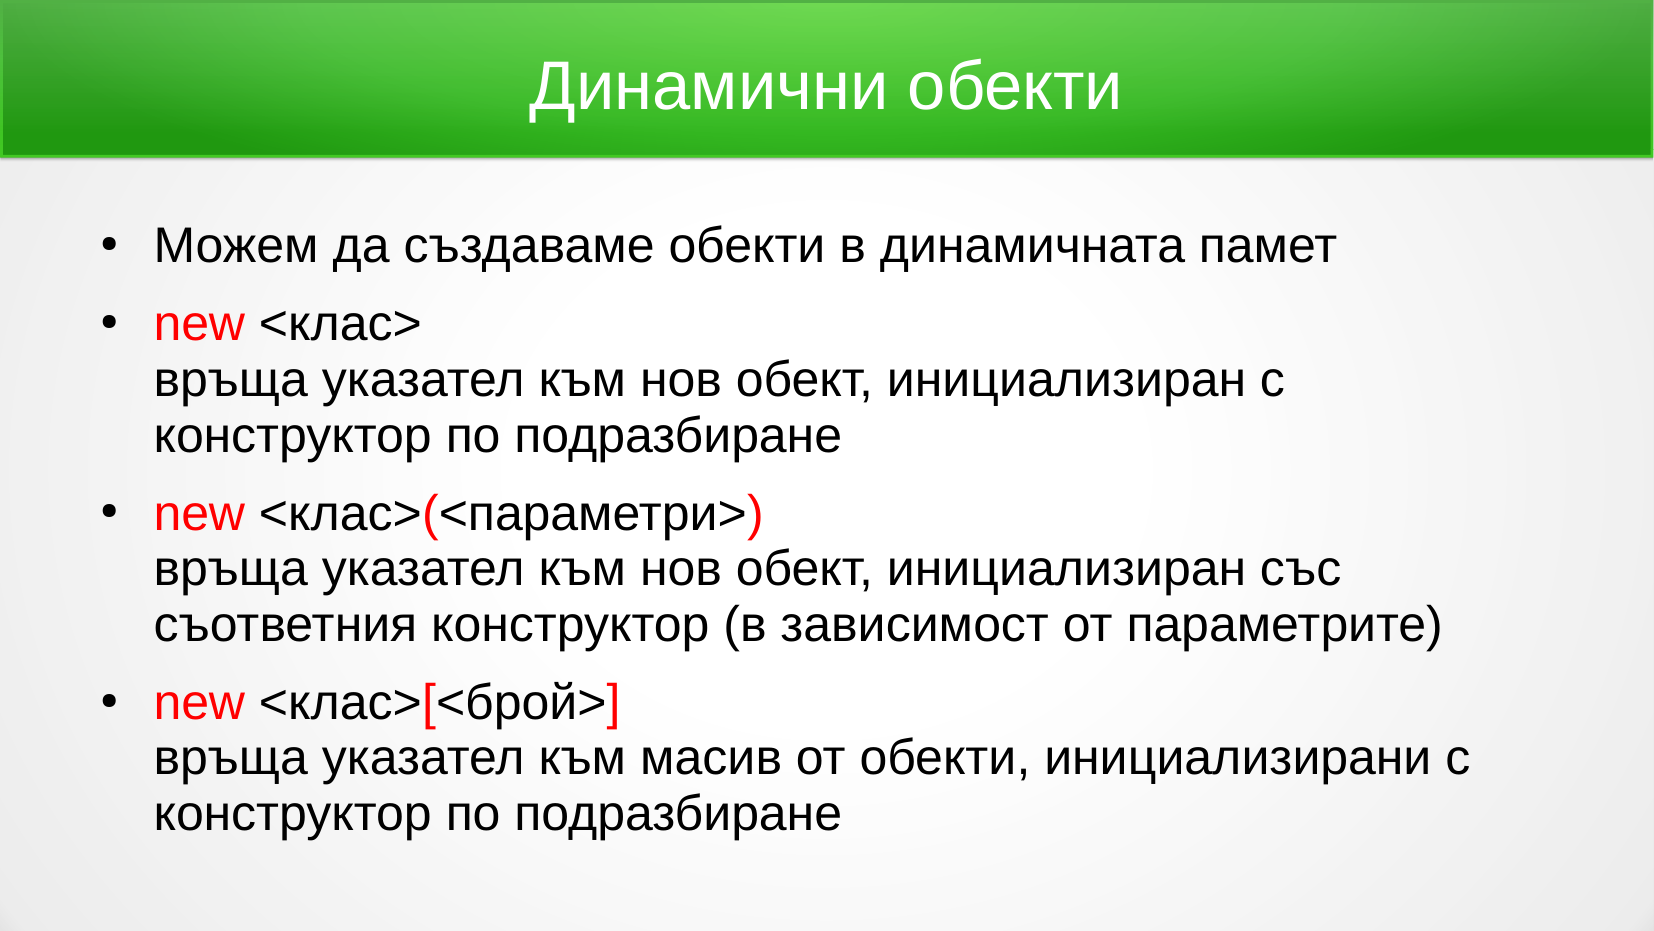

# Динамични обекти
Можем да създаваме обекти в динамичната памет
new <клас>
връща указател към нов обект, инициализиран с конструктор по подразбиране
new <клас>(<параметри>)
връща указател към нов обект, инициализиран със съответния конструктор (в зависимост от параметрите)
new <клас>[<брой>]
връща указател към масив от обекти, инициализирани с конструктор по подразбиране